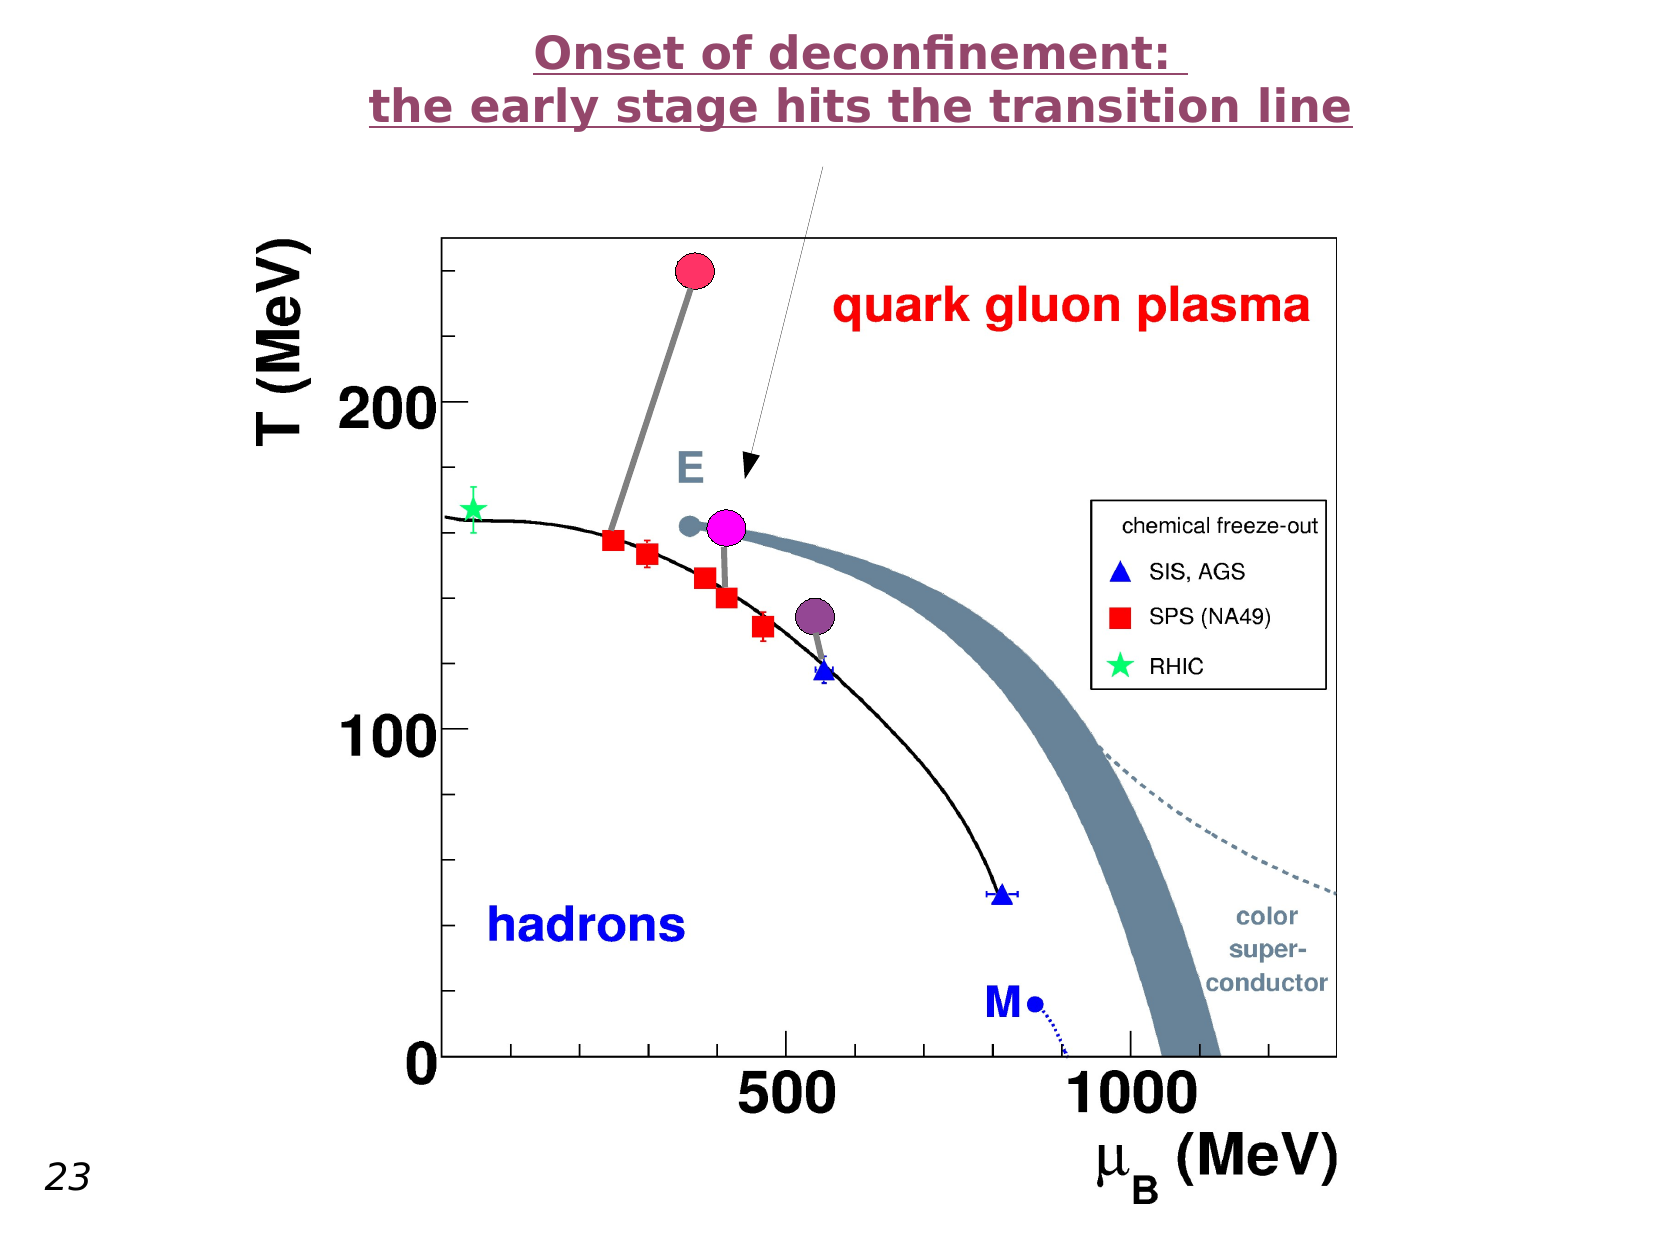

Onset of deconfinement:
the early stage hits the transition line